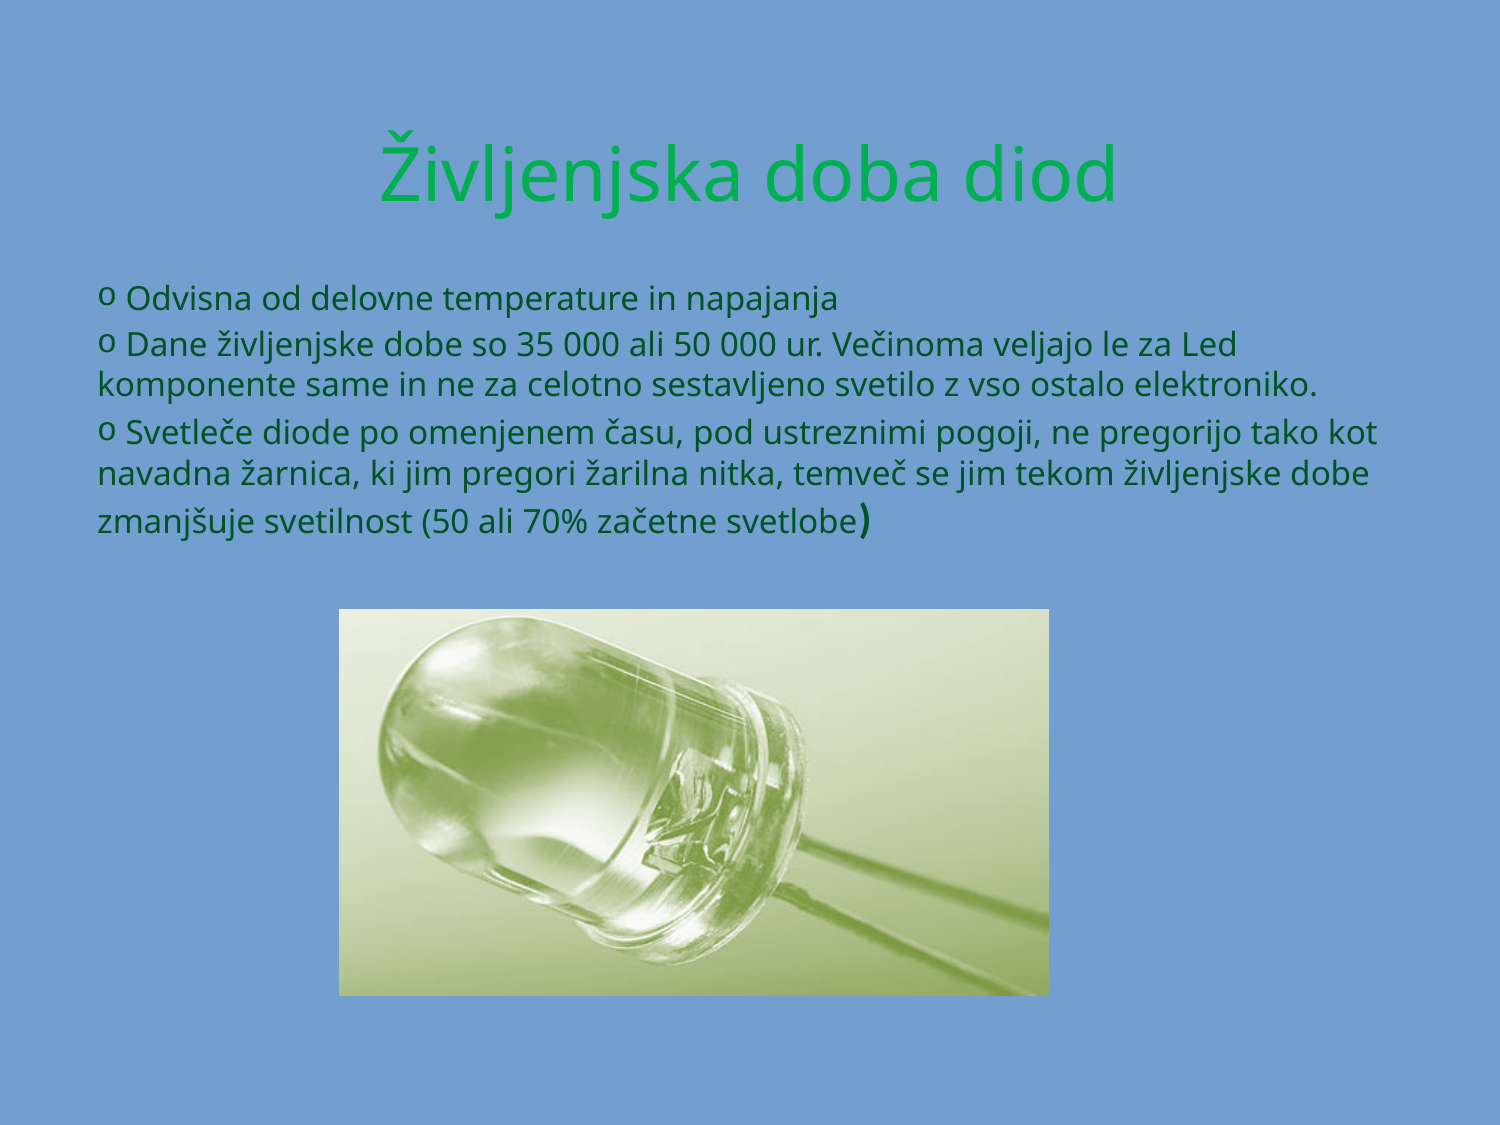

# Življenjska doba diod
 Odvisna od delovne temperature in napajanja
 Dane življenjske dobe so 35 000 ali 50 000 ur. Večinoma veljajo le za Led komponente same in ne za celotno sestavljeno svetilo z vso ostalo elektroniko.
 Svetleče diode po omenjenem času, pod ustreznimi pogoji, ne pregorijo tako kot navadna žarnica, ki jim pregori žarilna nitka, temveč se jim tekom življenjske dobe zmanjšuje svetilnost (50 ali 70% začetne svetlobe)